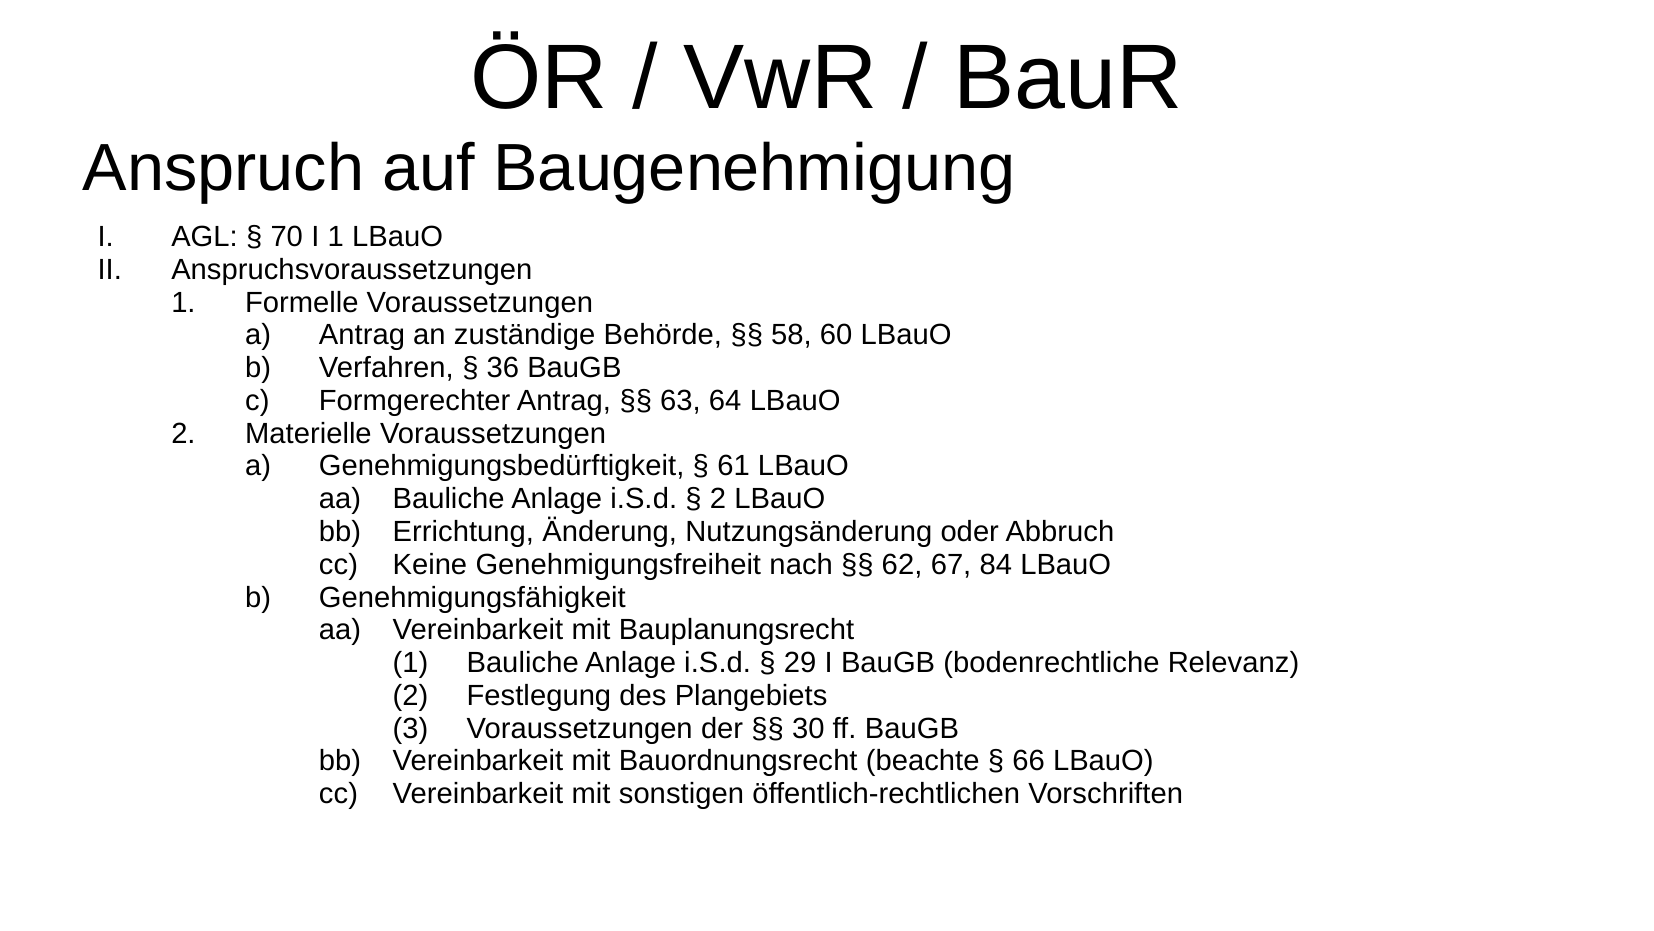

# ÖR / VwR / BauR
Anspruch auf Baugenehmigung
I.	AGL: § 70 I 1 LBauO
II.	Anspruchsvoraussetzungen
	1.	Formelle Voraussetzungen
		a)	Antrag an zuständige Behörde, §§ 58, 60 LBauO
		b)	Verfahren, § 36 BauGB
		c)	Formgerechter Antrag, §§ 63, 64 LBauO
	2.	Materielle Voraussetzungen
		a)	Genehmigungsbedürftigkeit, § 61 LBauO
			aa)	Bauliche Anlage i.S.d. § 2 LBauO
			bb)	Errichtung, Änderung, Nutzungsänderung oder Abbruch
			cc)	Keine Genehmigungsfreiheit nach §§ 62, 67, 84 LBauO
		b)	Genehmigungsfähigkeit
			aa)	Vereinbarkeit mit Bauplanungsrecht
				(1)	Bauliche Anlage i.S.d. § 29 I BauGB (bodenrechtliche Relevanz)
				(2)	Festlegung des Plangebiets
				(3)	Voraussetzungen der §§ 30 ff. BauGB
			bb)	Vereinbarkeit mit Bauordnungsrecht (beachte § 66 LBauO)
			cc)	Vereinbarkeit mit sonstigen öffentlich-rechtlichen Vorschriften